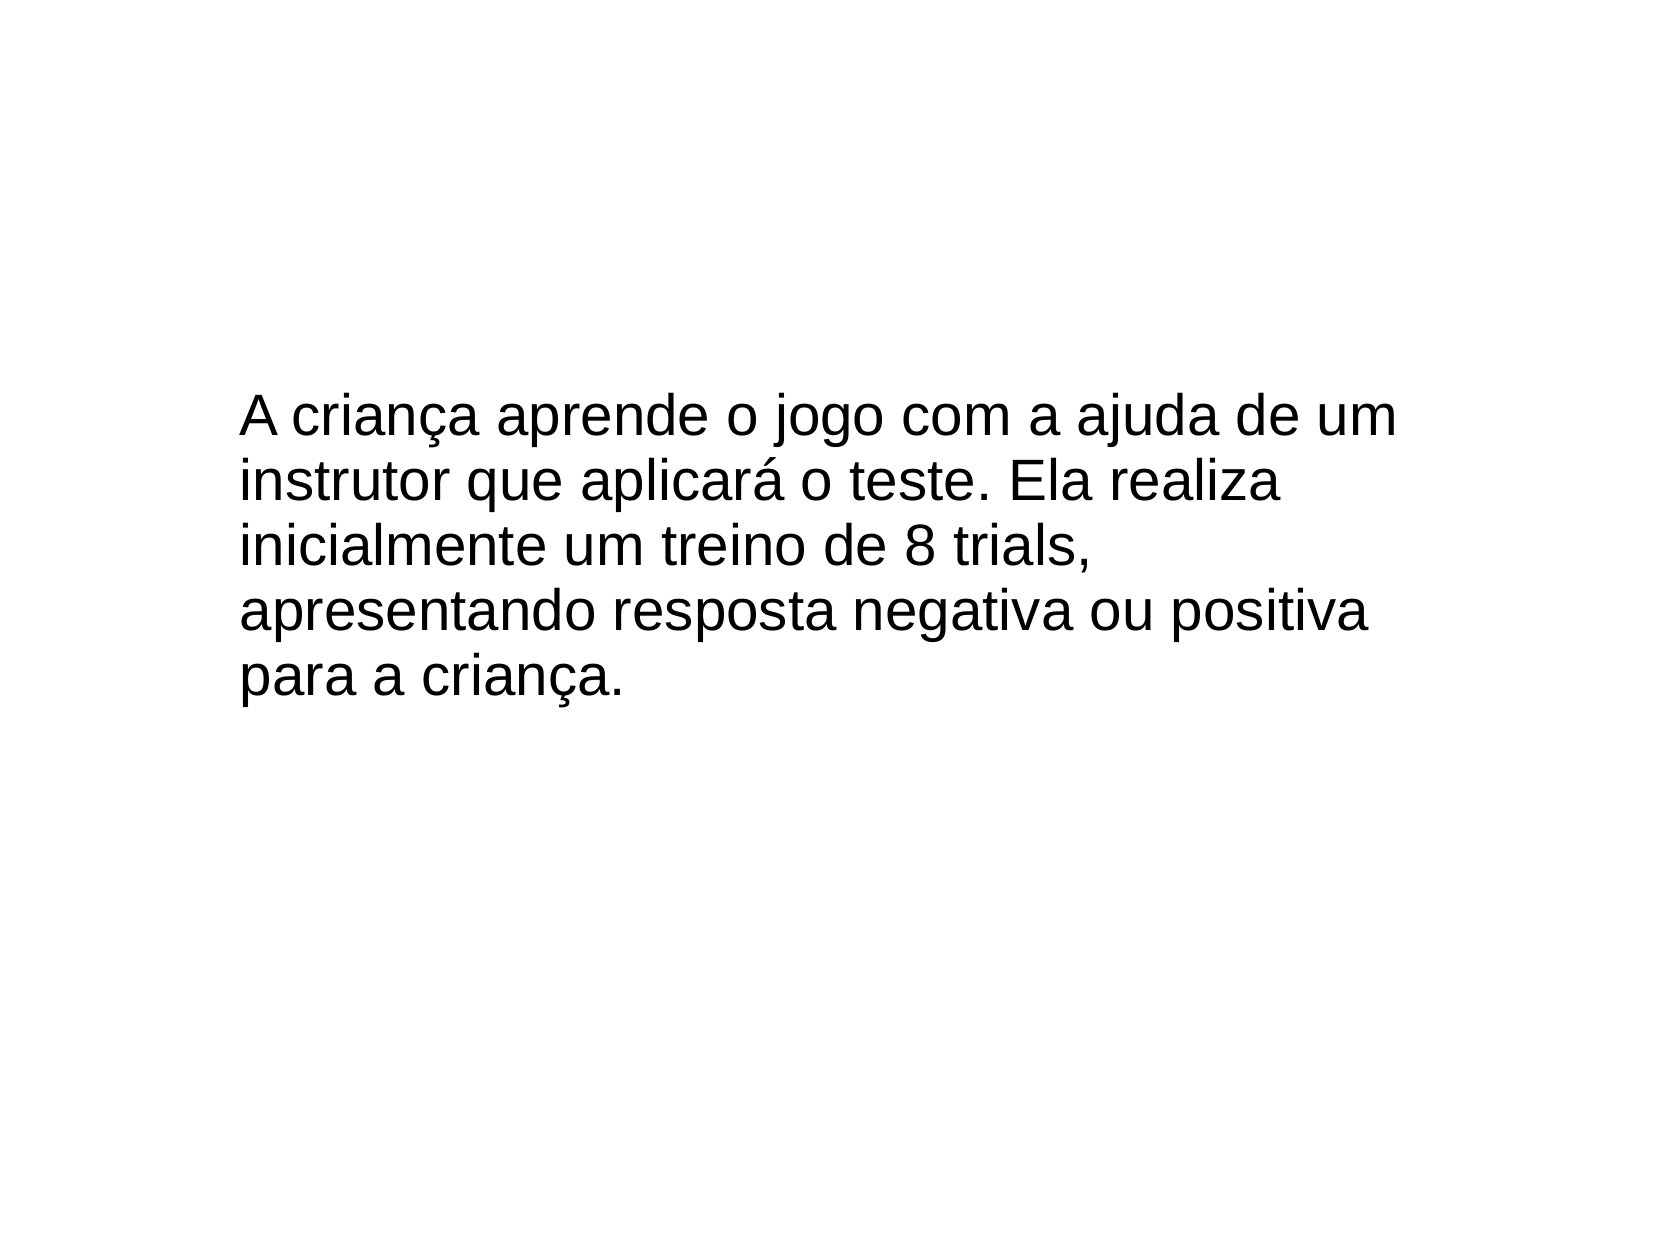

A criança aprende o jogo com a ajuda de um instrutor que aplicará o teste. Ela realiza inicialmente um treino de 8 trials, apresentando resposta negativa ou positiva para a criança.